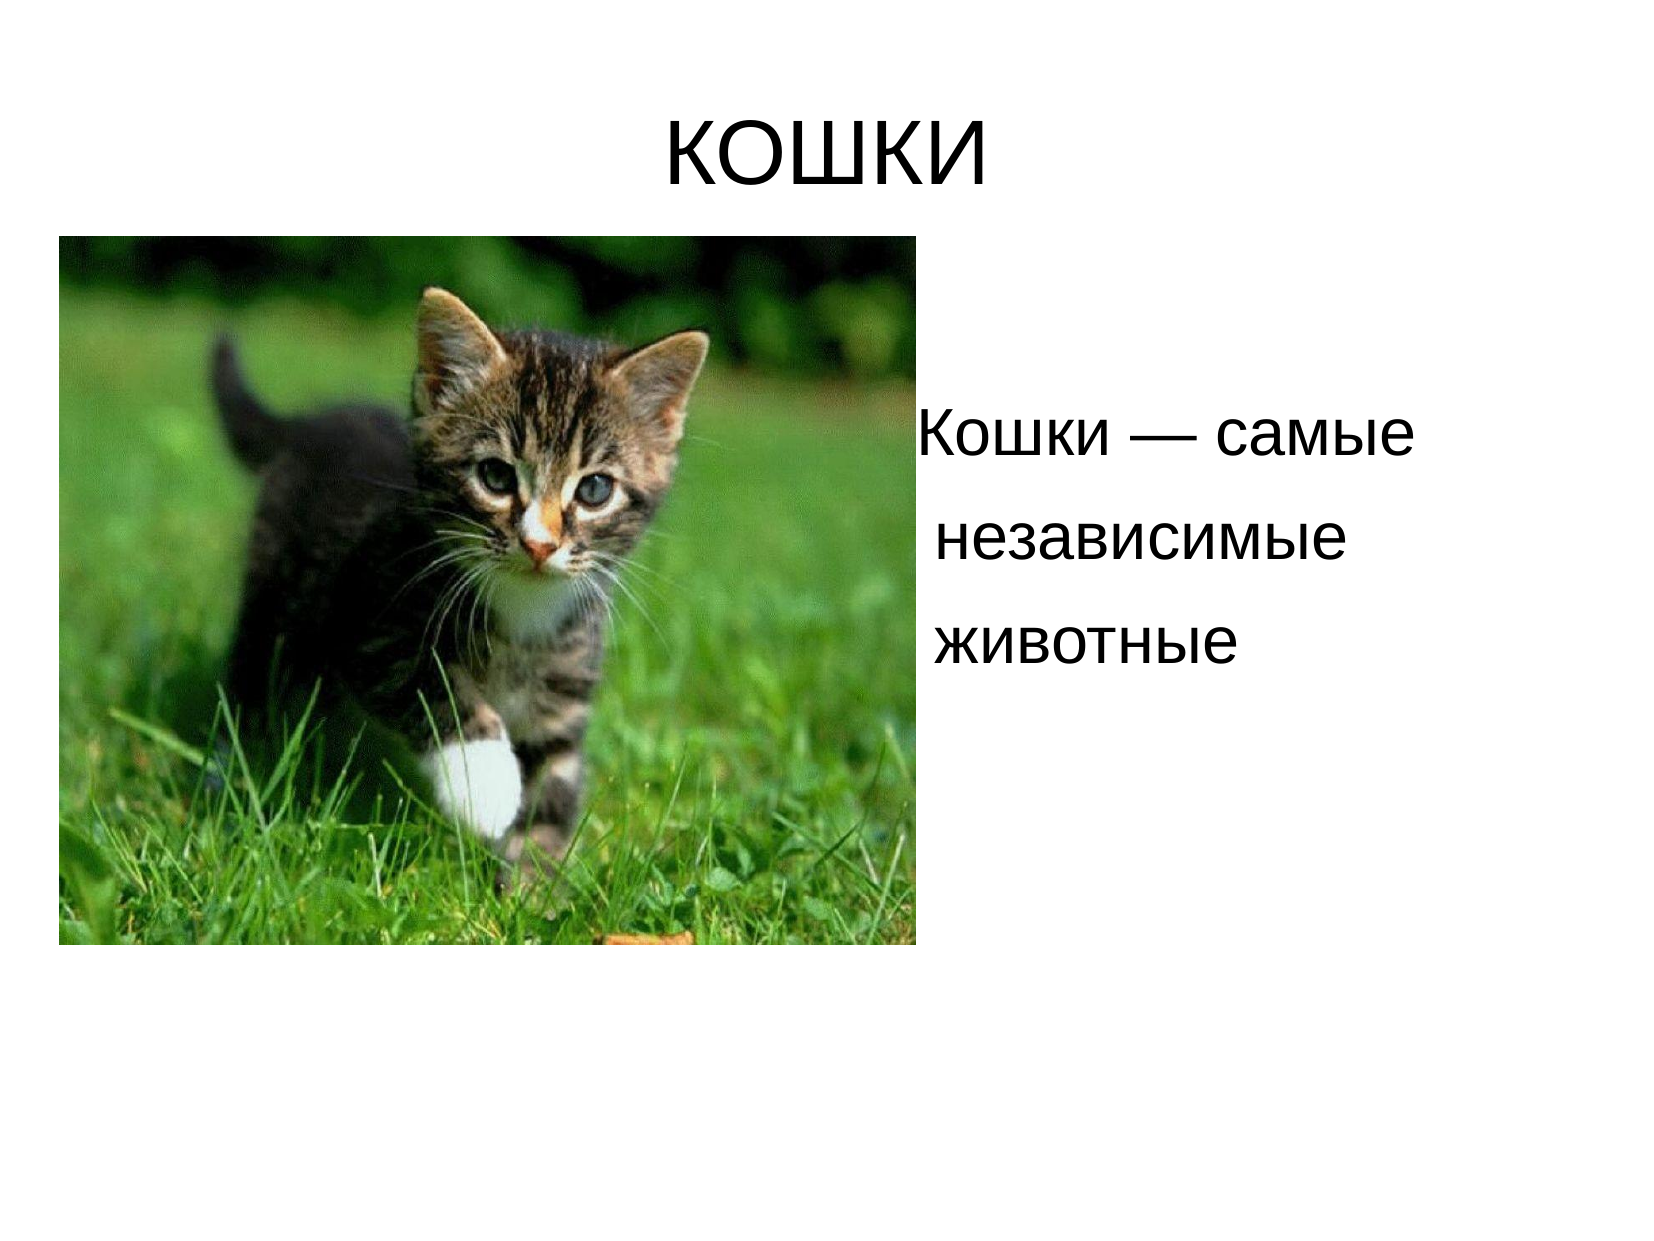

# КОШКИ
Кошки — самые
 независимые
 животные